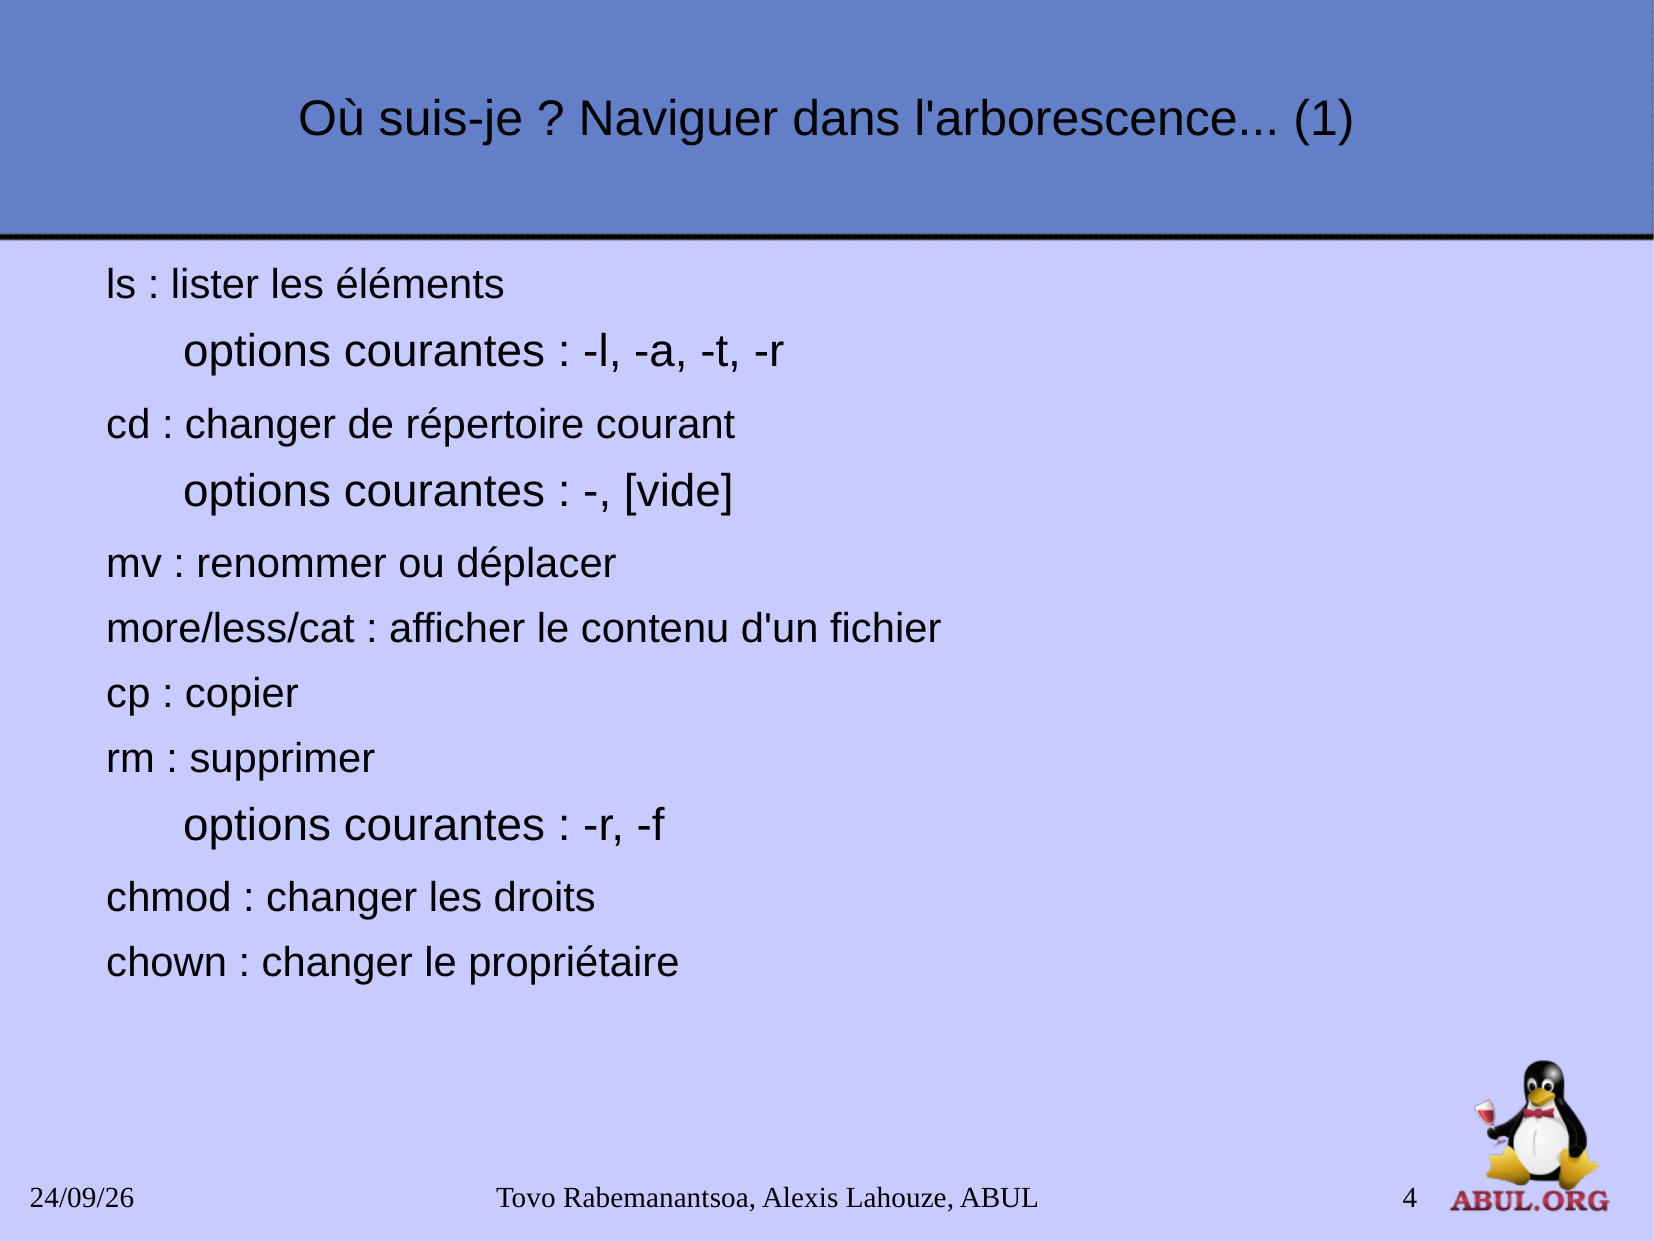

# Où suis-je ? Naviguer dans l'arborescence... (1)
ls : lister les éléments
options courantes : -l, -a, -t, -r
cd : changer de répertoire courant
options courantes : -, [vide]
mv : renommer ou déplacer
more/less/cat : afficher le contenu d'un fichier
cp : copier
rm : supprimer
options courantes : -r, -f
chmod : changer les droits
chown : changer le propriétaire
Tovo Rabemanantsoa, Alexis Lahouze, ABUL
4